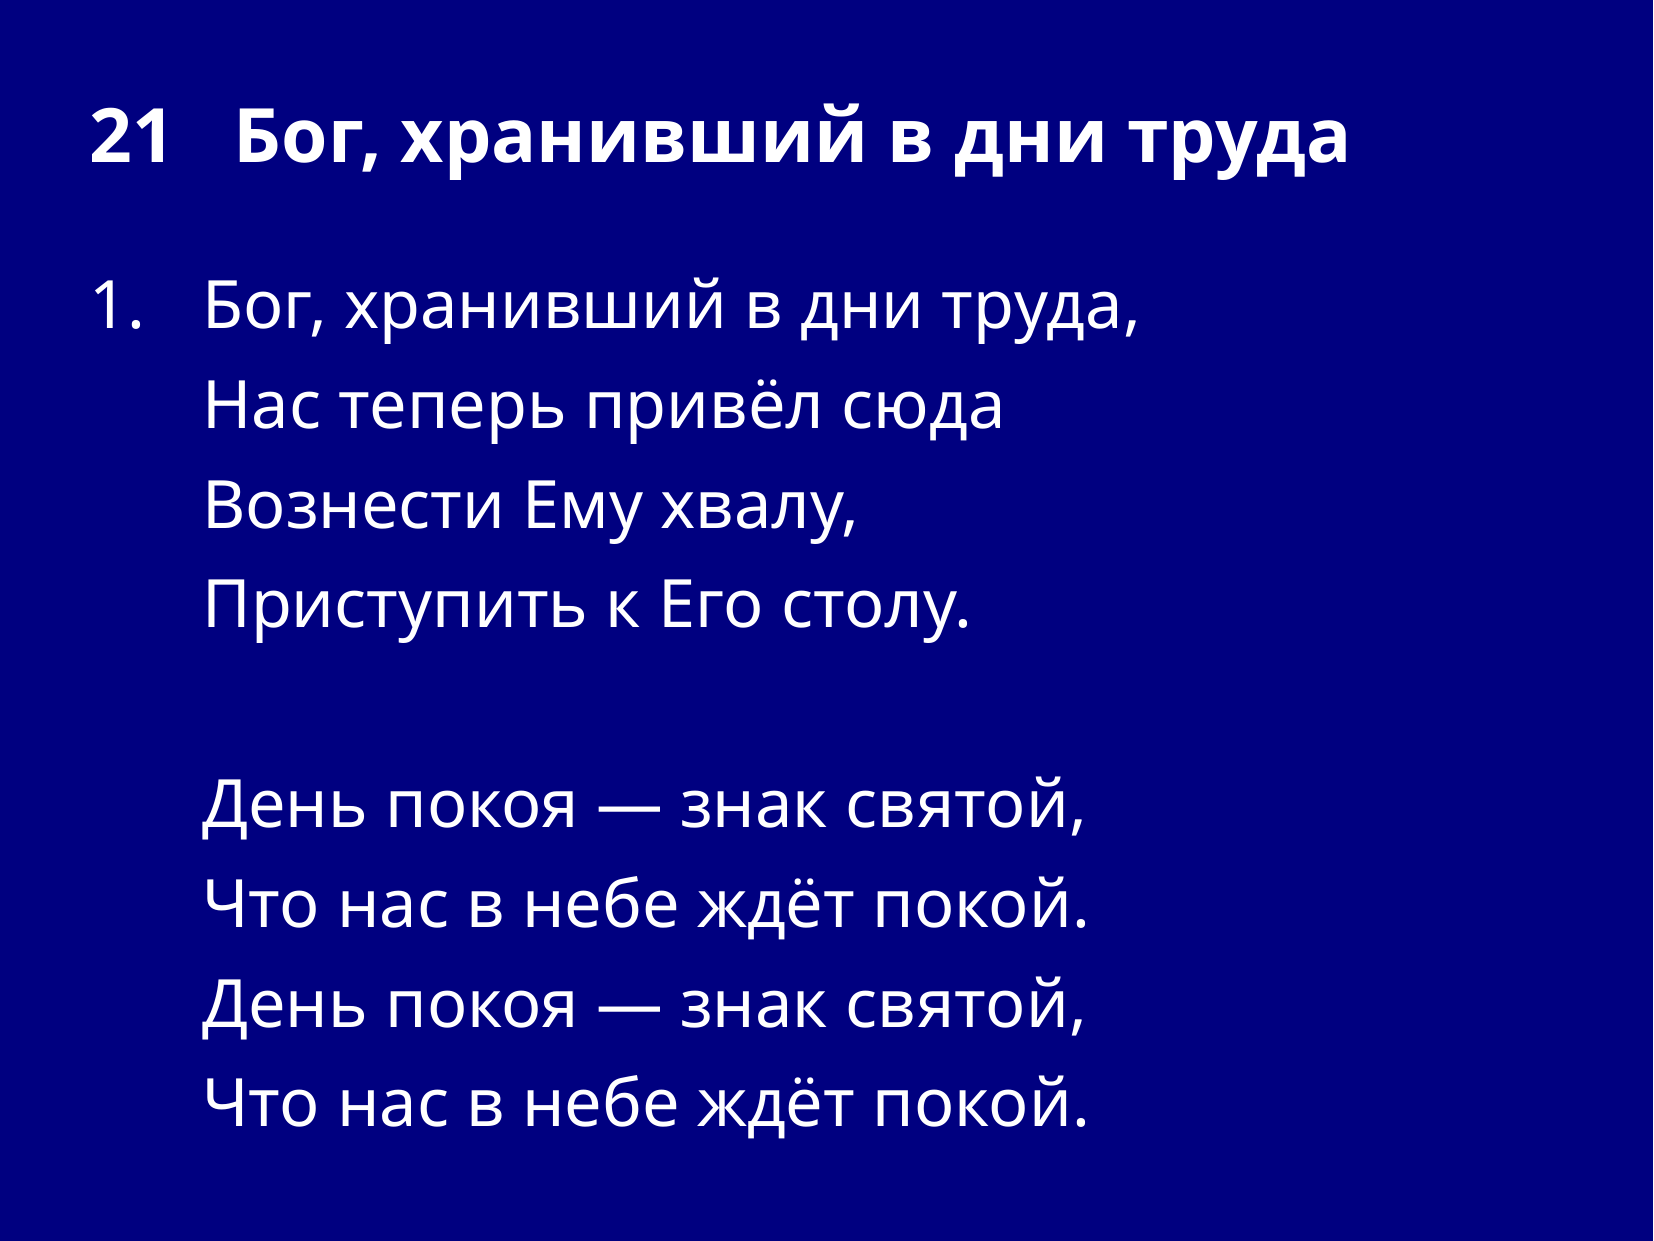

21 Бог, хранивший в дни труда
1.	Бог, хранивший в дни труда,
	Нас теперь привёл сюда
	Вознести Ему хвалу,
	Приступить к Его столу.
	День покоя — знак святой,
	Что нас в небе ждёт покой.
	День покоя — знак святой,
	Что нас в небе ждёт покой.